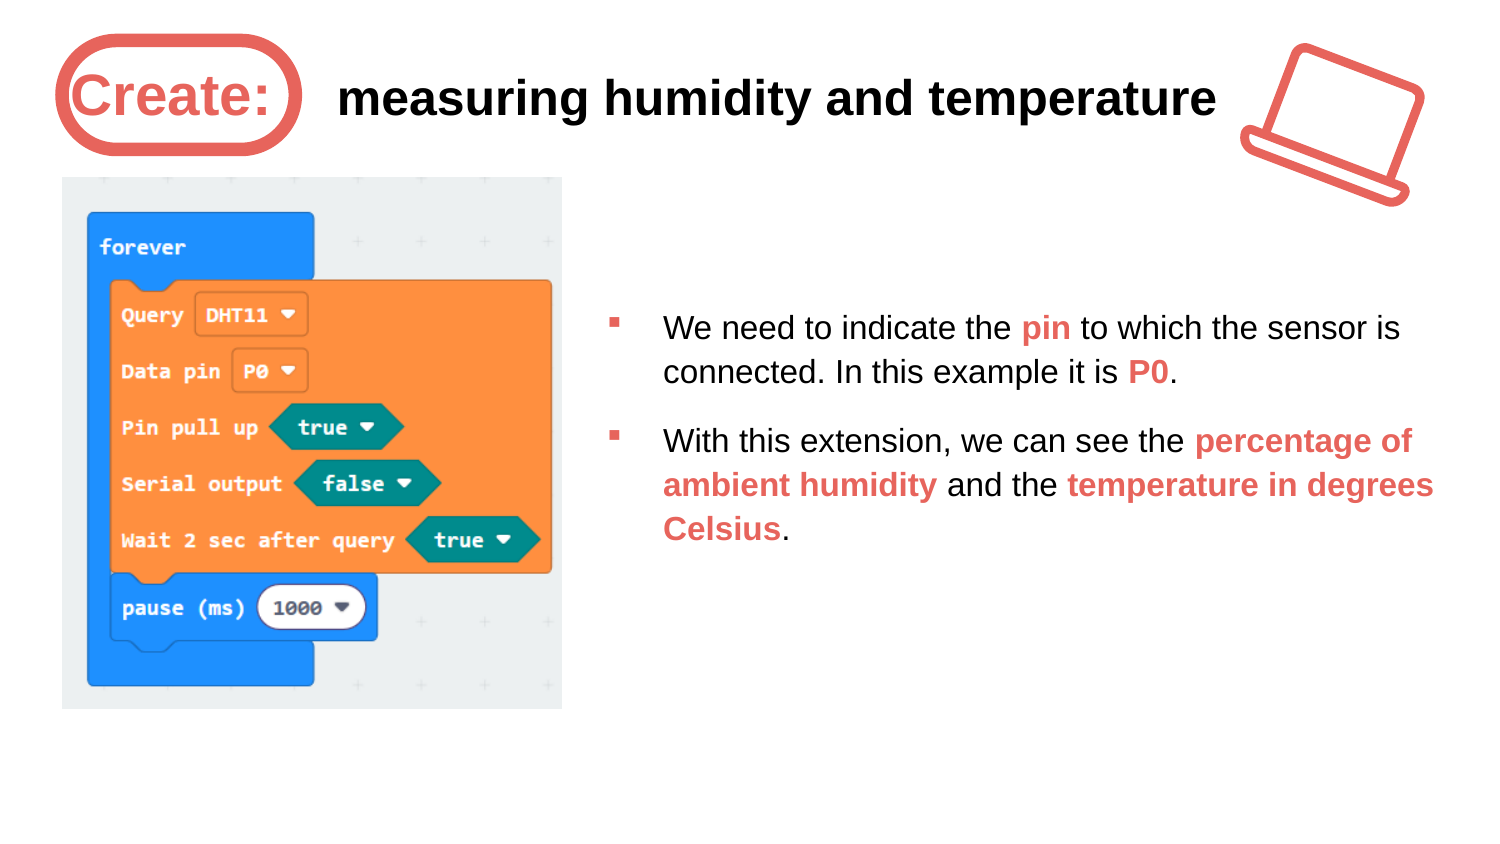

# Create: measuring humidity and temperature
We need to indicate the pin to which the sensor is connected. In this example it is P0.
With this extension, we can see the percentage of ambient humidity and the temperature in degrees Celsius.